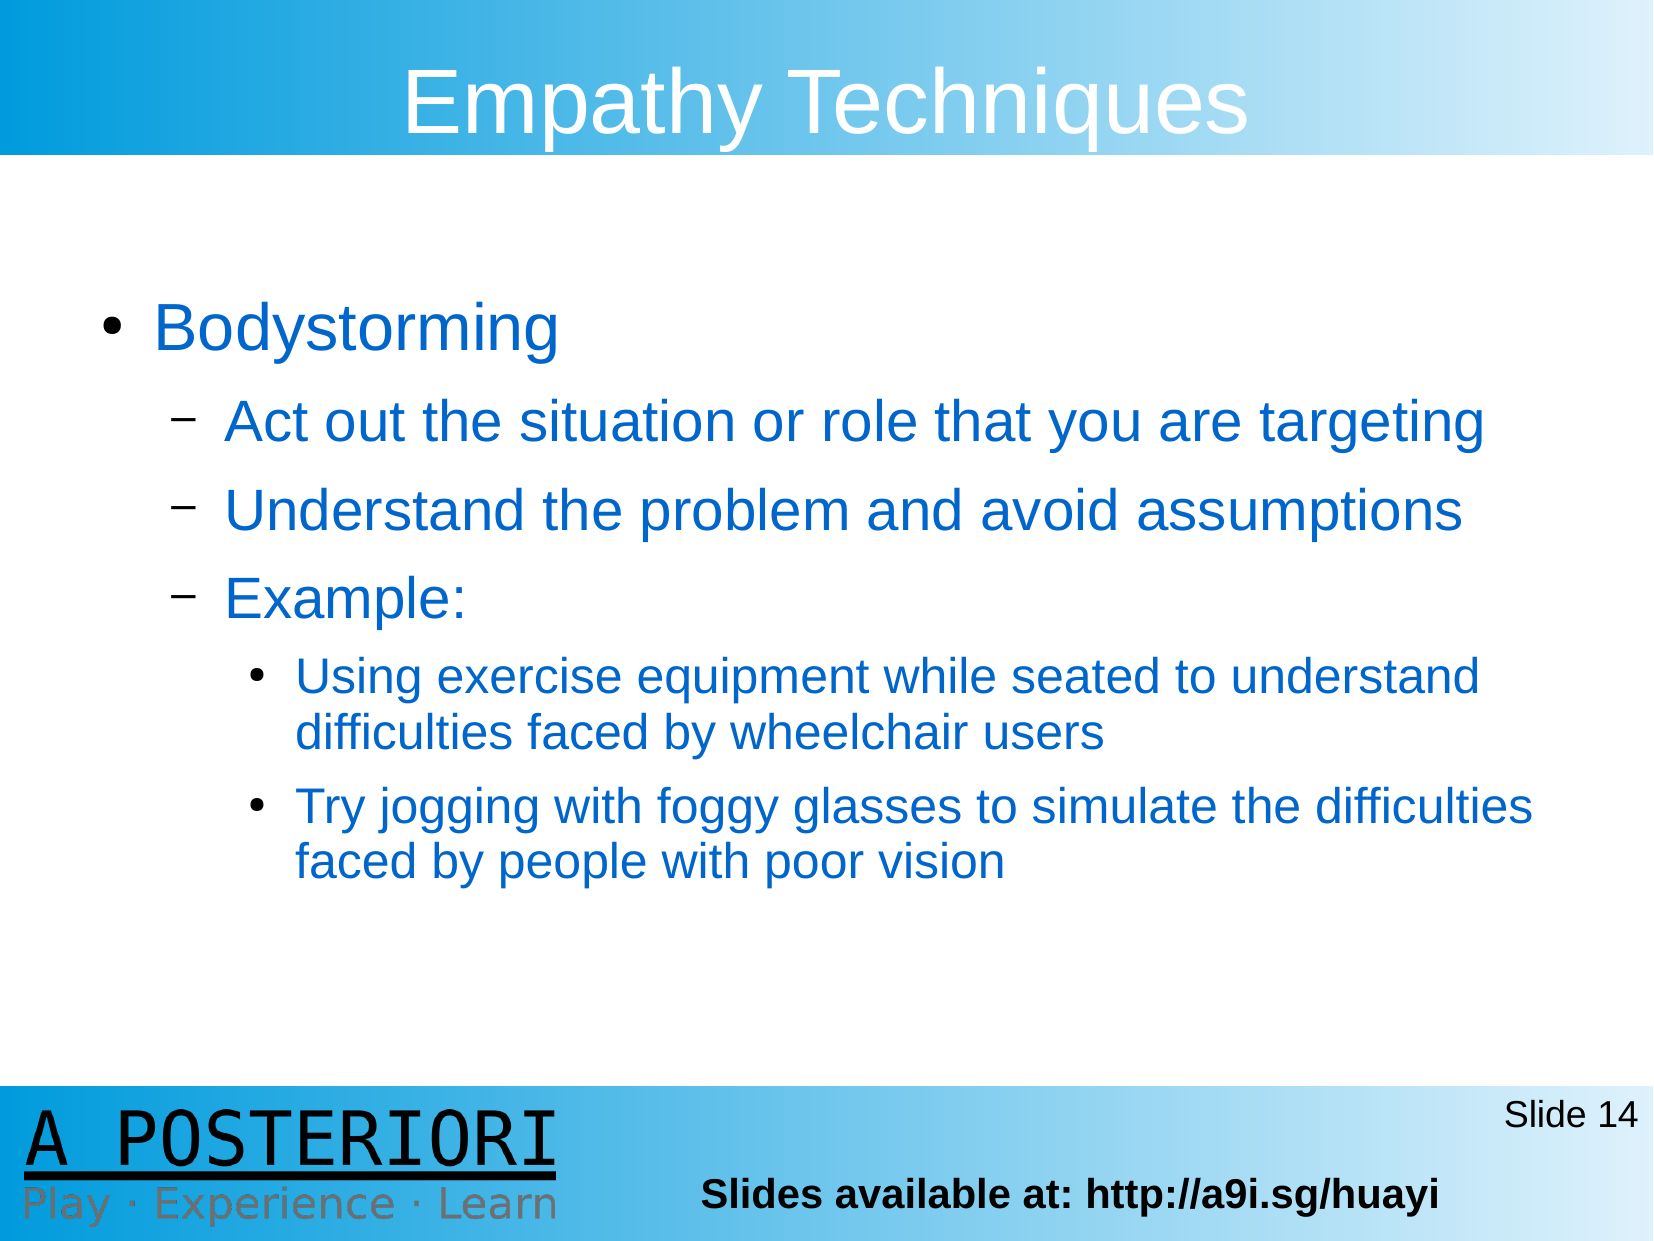

# Empathy Techniques
Bodystorming
Act out the situation or role that you are targeting
Understand the problem and avoid assumptions
Example:
Using exercise equipment while seated to understand difficulties faced by wheelchair users
Try jogging with foggy glasses to simulate the difficulties faced by people with poor vision